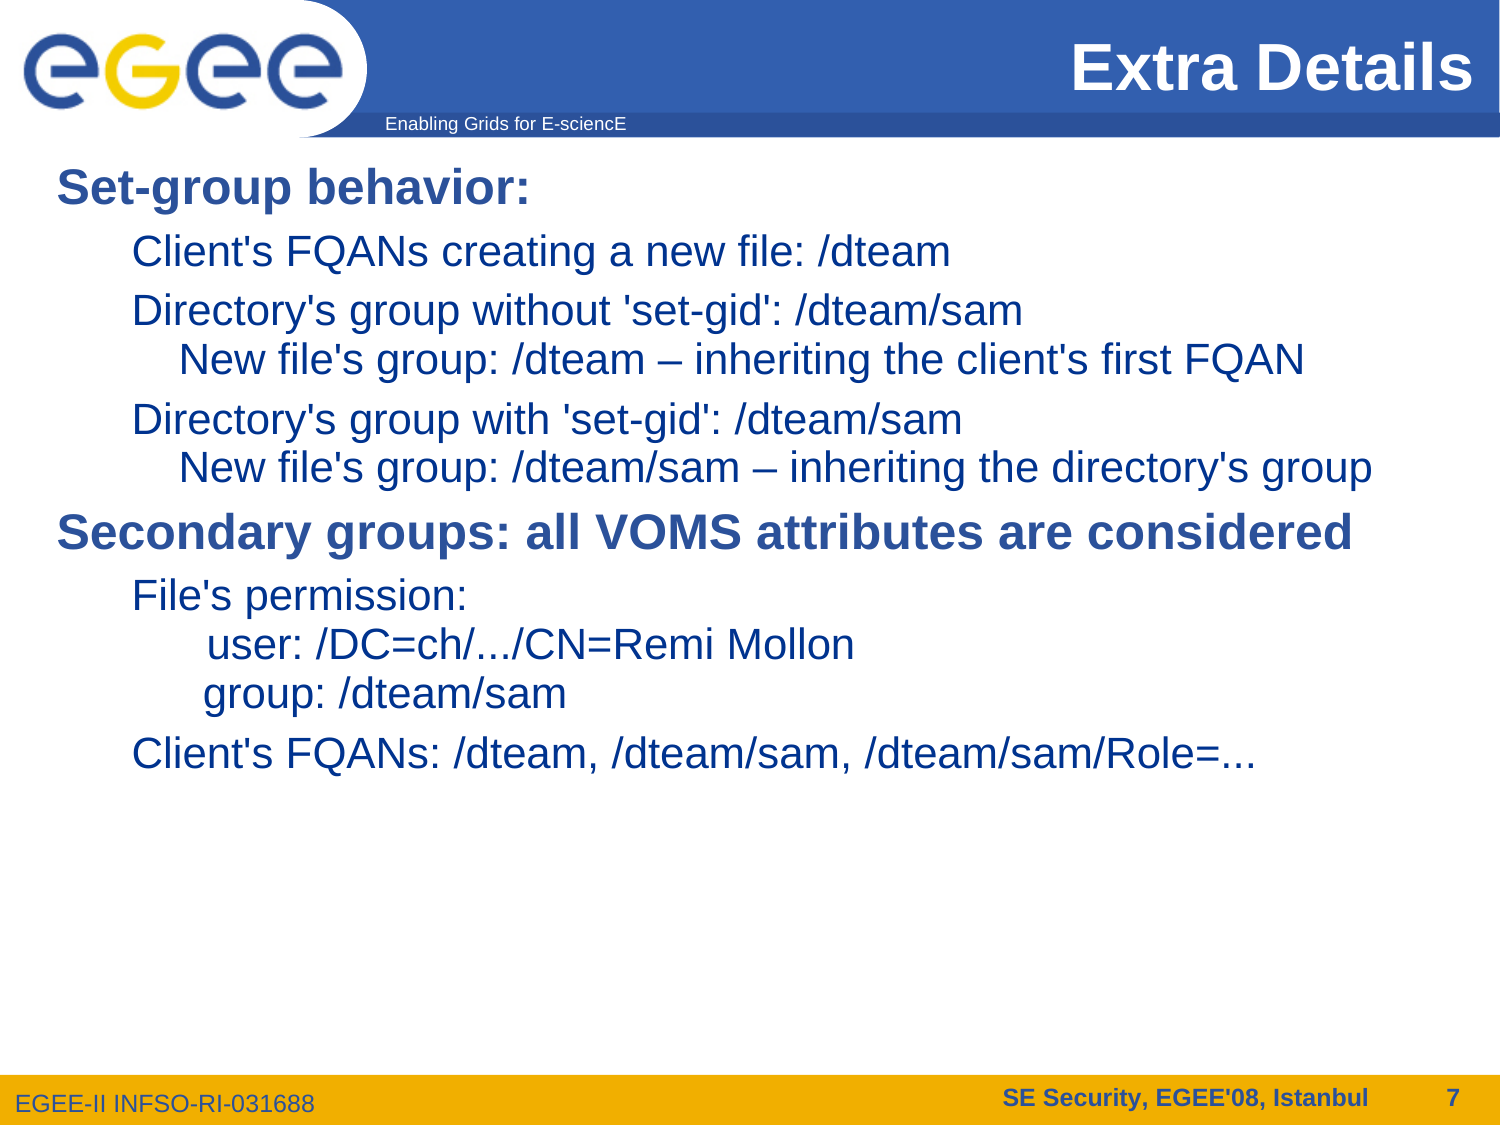

# Extra Details
Set-group behavior:
Client's FQANs creating a new file: /dteam
Directory's group without 'set-gid': /dteam/sam
New file's group: /dteam – inheriting the client's first FQAN
Directory's group with 'set-gid': /dteam/sam
New file's group: /dteam/sam – inheriting the directory's group
Secondary groups: all VOMS attributes are considered
File's permission:
	user: /DC=ch/.../CN=Remi Mollon
 group: /dteam/sam
Client's FQANs: /dteam, /dteam/sam, /dteam/sam/Role=...
SE Security, EGEE'08, Istanbul
7